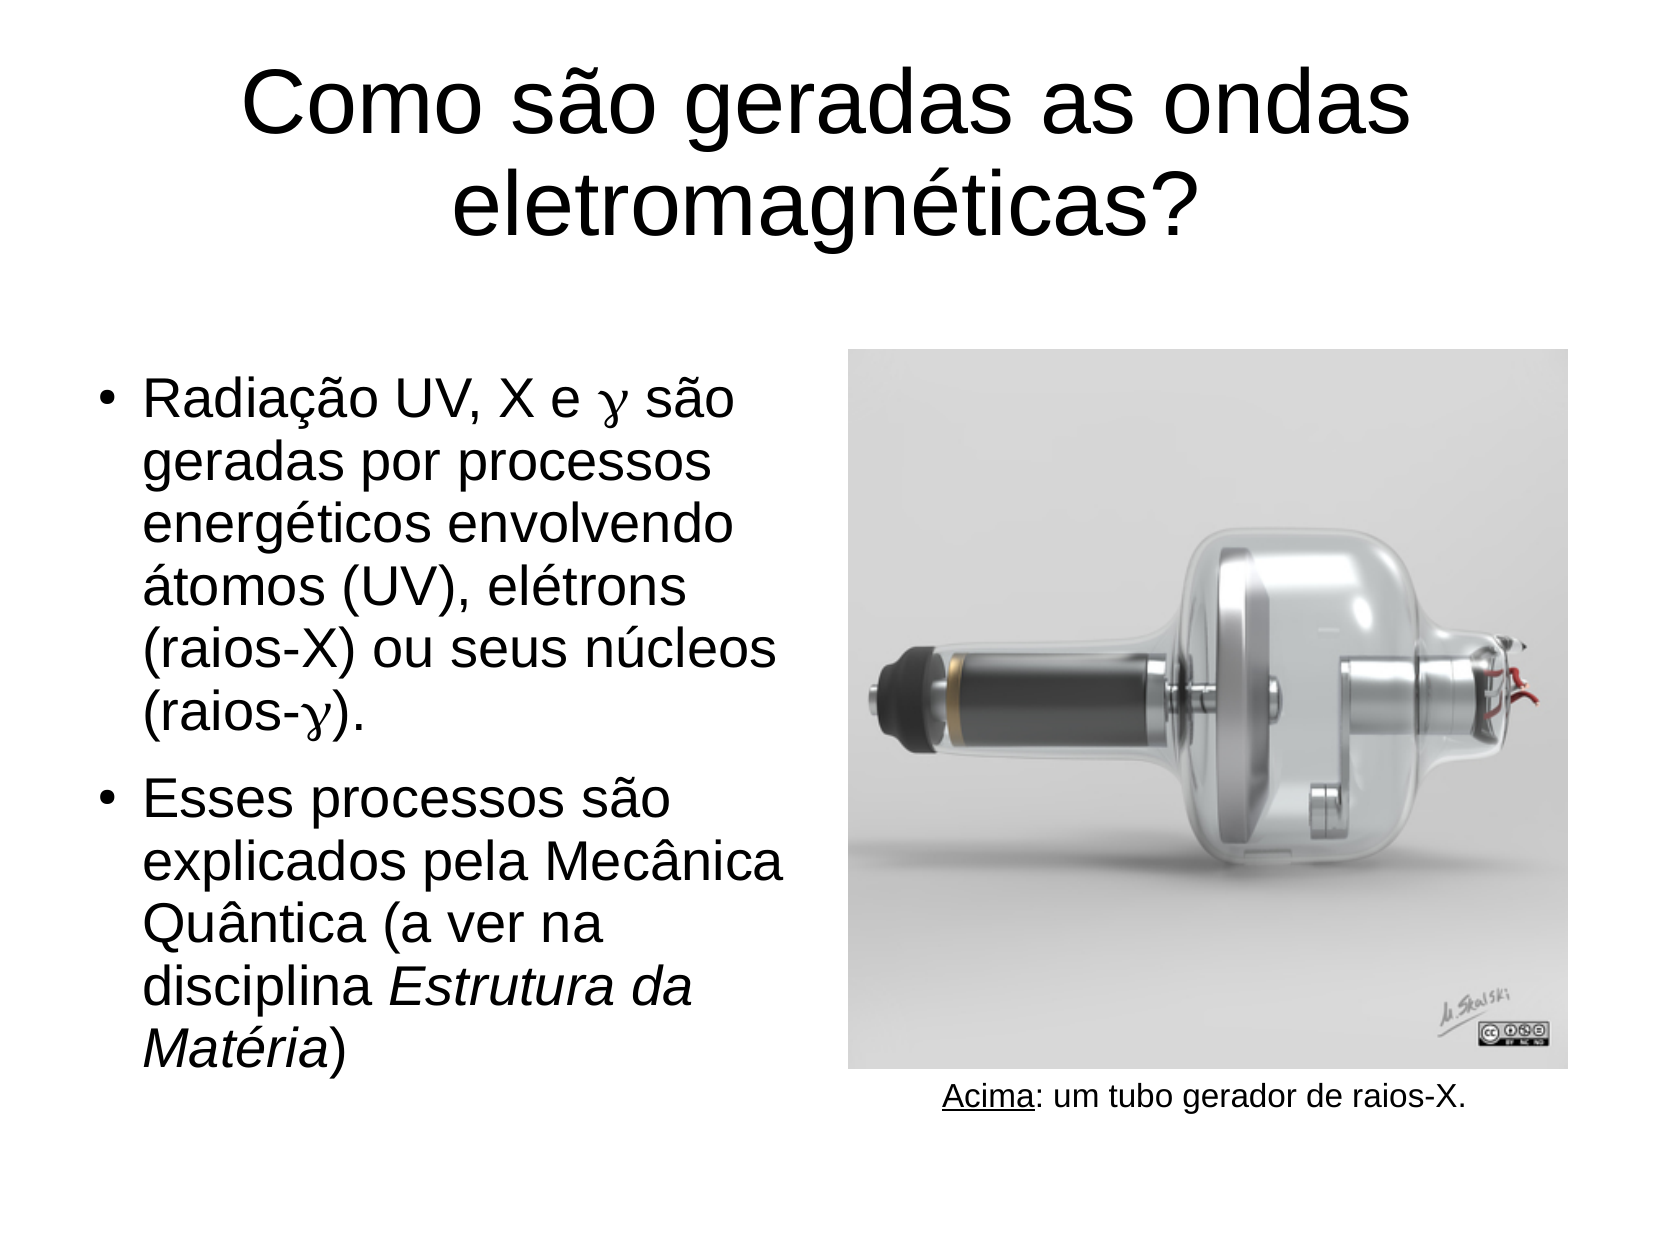

# Como são geradas as ondas eletromagnéticas?
Radiação UV, X e g são geradas por processos energéticos envolvendo átomos (UV), elétrons (raios-X) ou seus núcleos (raios-g).
Esses processos são explicados pela Mecânica Quântica (a ver na disciplina Estrutura da Matéria)
Acima: um tubo gerador de raios-X.